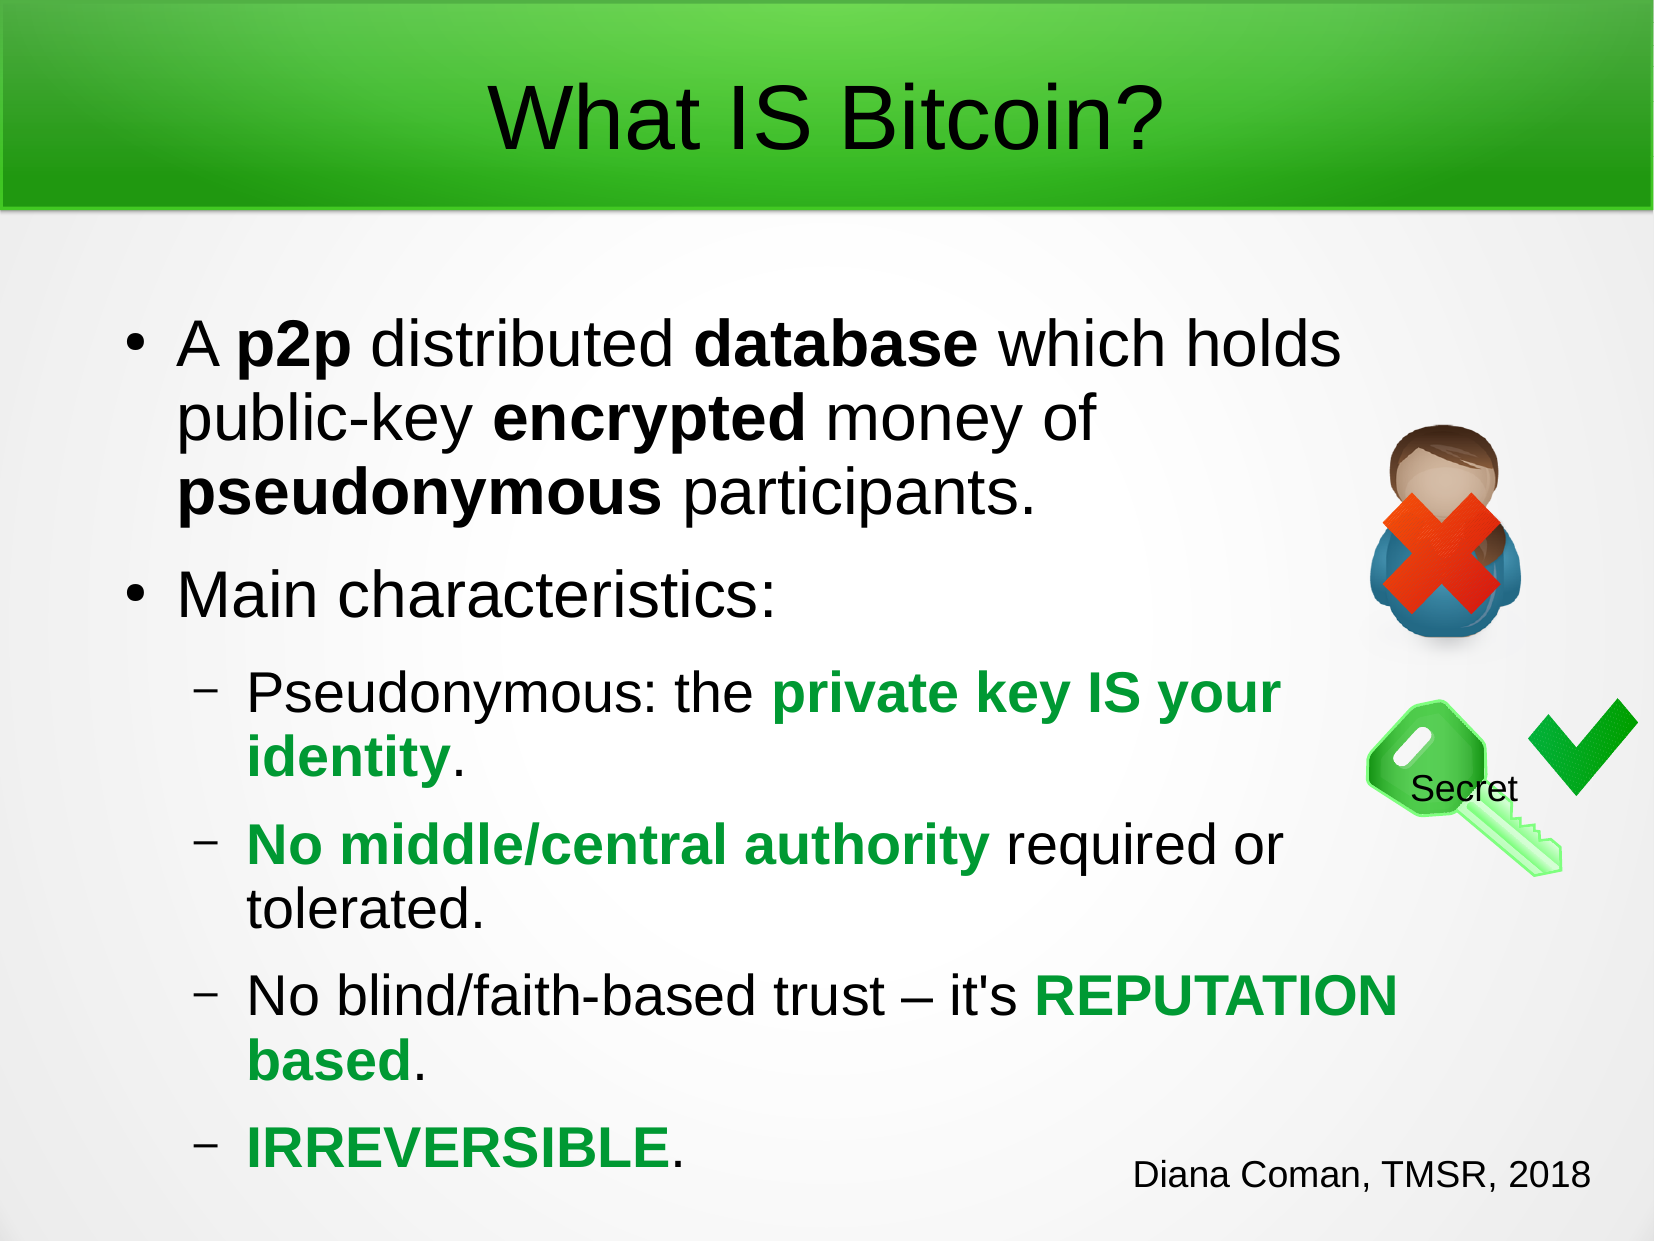

# What IS Bitcoin?
A p2p distributed database which holds public-key encrypted money of pseudonymous participants.
Main characteristics:
Pseudonymous: the private key IS your identity.
No middle/central authority required or tolerated.
No blind/faith-based trust – it's REPUTATION based.
IRREVERSIBLE.
Secret
Diana Coman, TMSR, 2018